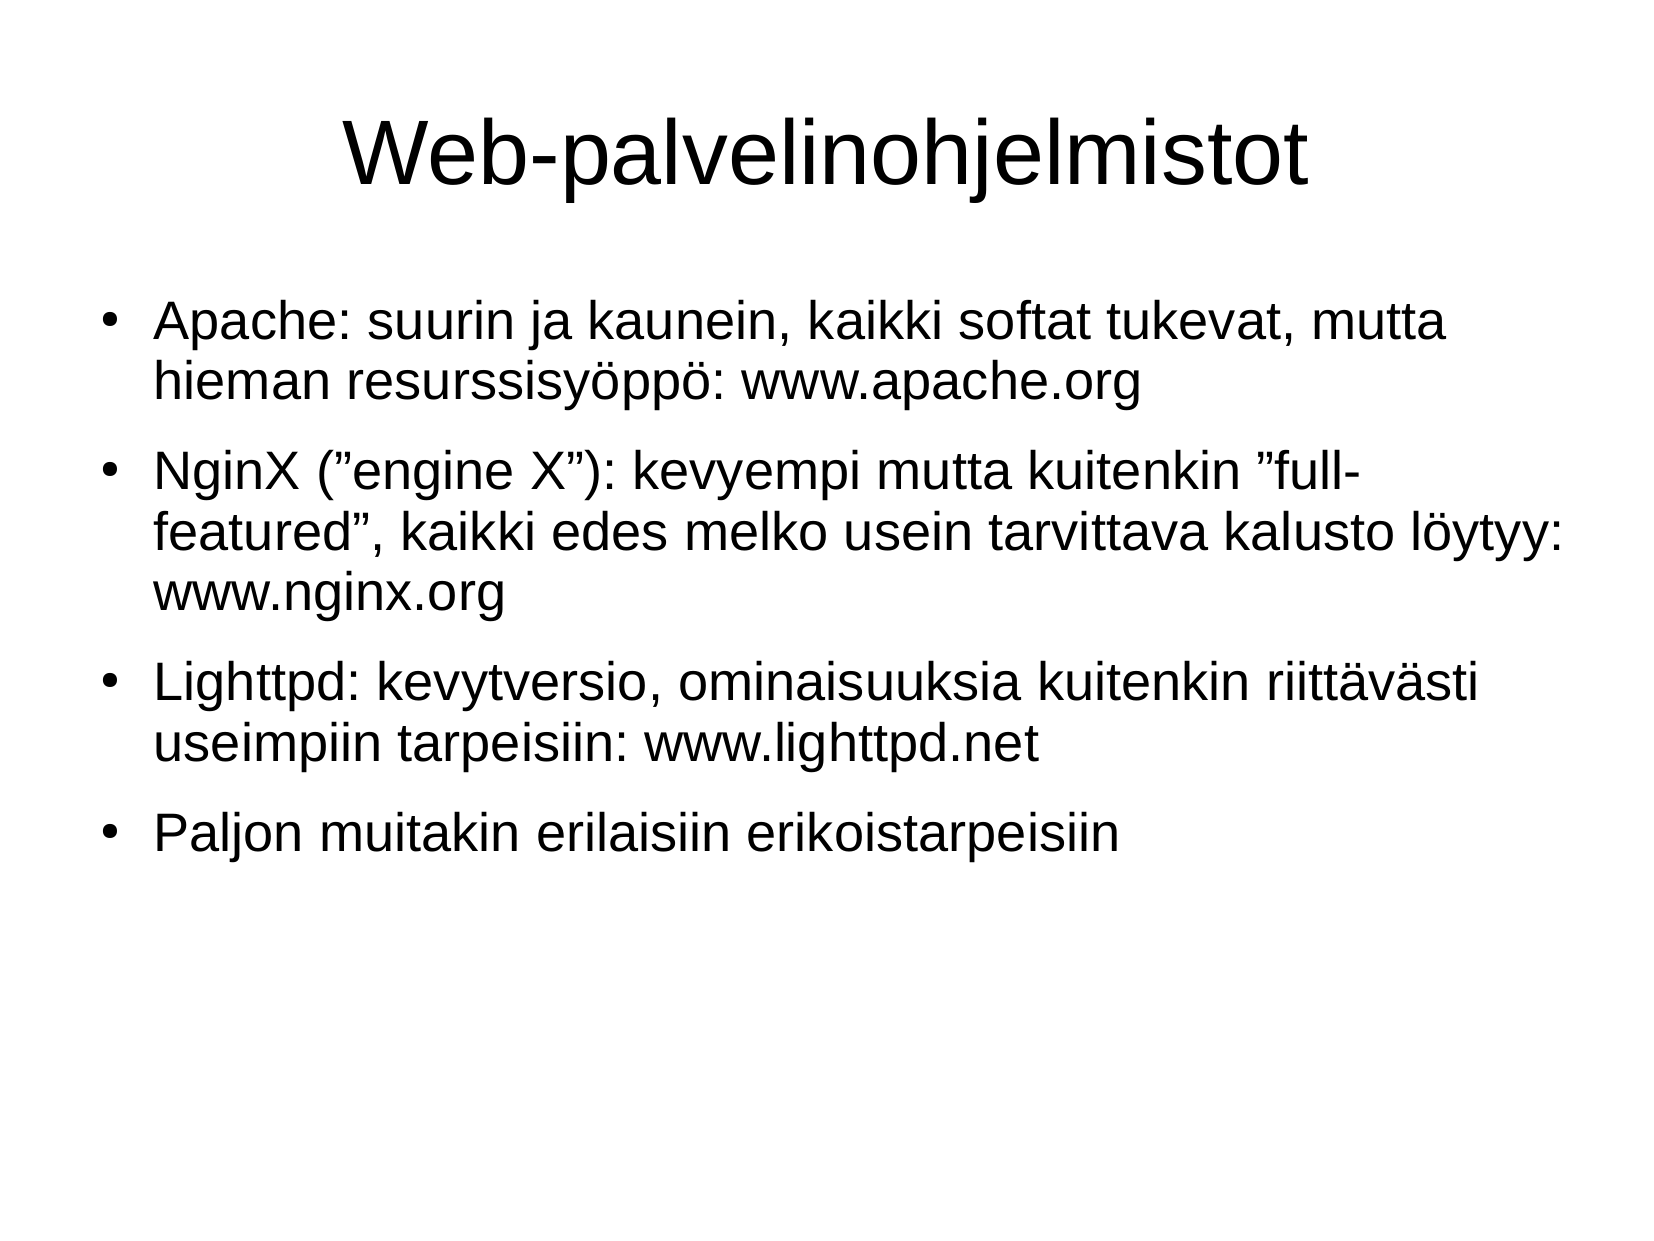

# Web-palvelinohjelmistot
Apache: suurin ja kaunein, kaikki softat tukevat, mutta hieman resurssisyöppö: www.apache.org
NginX (”engine X”): kevyempi mutta kuitenkin ”full-featured”, kaikki edes melko usein tarvittava kalusto löytyy: www.nginx.org
Lighttpd: kevytversio, ominaisuuksia kuitenkin riittävästi useimpiin tarpeisiin: www.lighttpd.net
Paljon muitakin erilaisiin erikoistarpeisiin